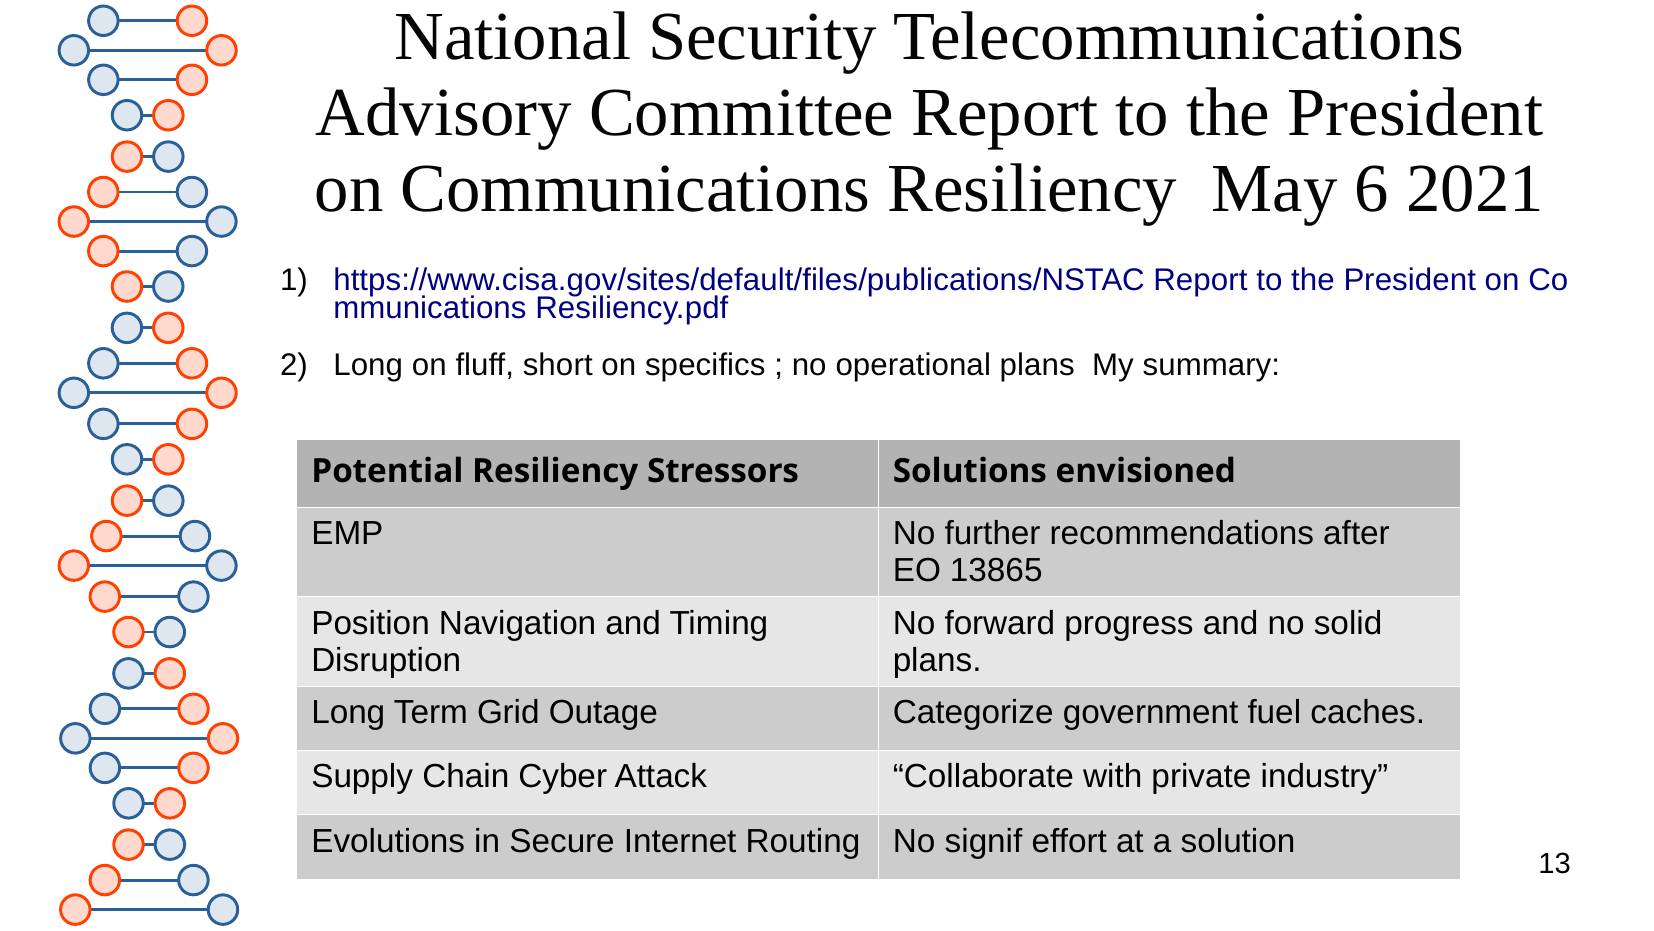

# National Security Telecommunications Advisory Committee Report to the President on Communications Resiliency May 6 2021
https://www.cisa.gov/sites/default/files/publications/NSTAC Report to the President on Communications Resiliency.pdf
Long on fluff, short on specifics ; no operational plans My summary:
| Potential Resiliency Stressors | Solutions envisioned |
| --- | --- |
| EMP | No further recommendations after EO 13865 |
| Position Navigation and Timing Disruption | No forward progress and no solid plans. |
| Long Term Grid Outage | Categorize government fuel caches. |
| Supply Chain Cyber Attack | “Collaborate with private industry” |
| Evolutions in Secure Internet Routing | No signif effort at a solution |
13